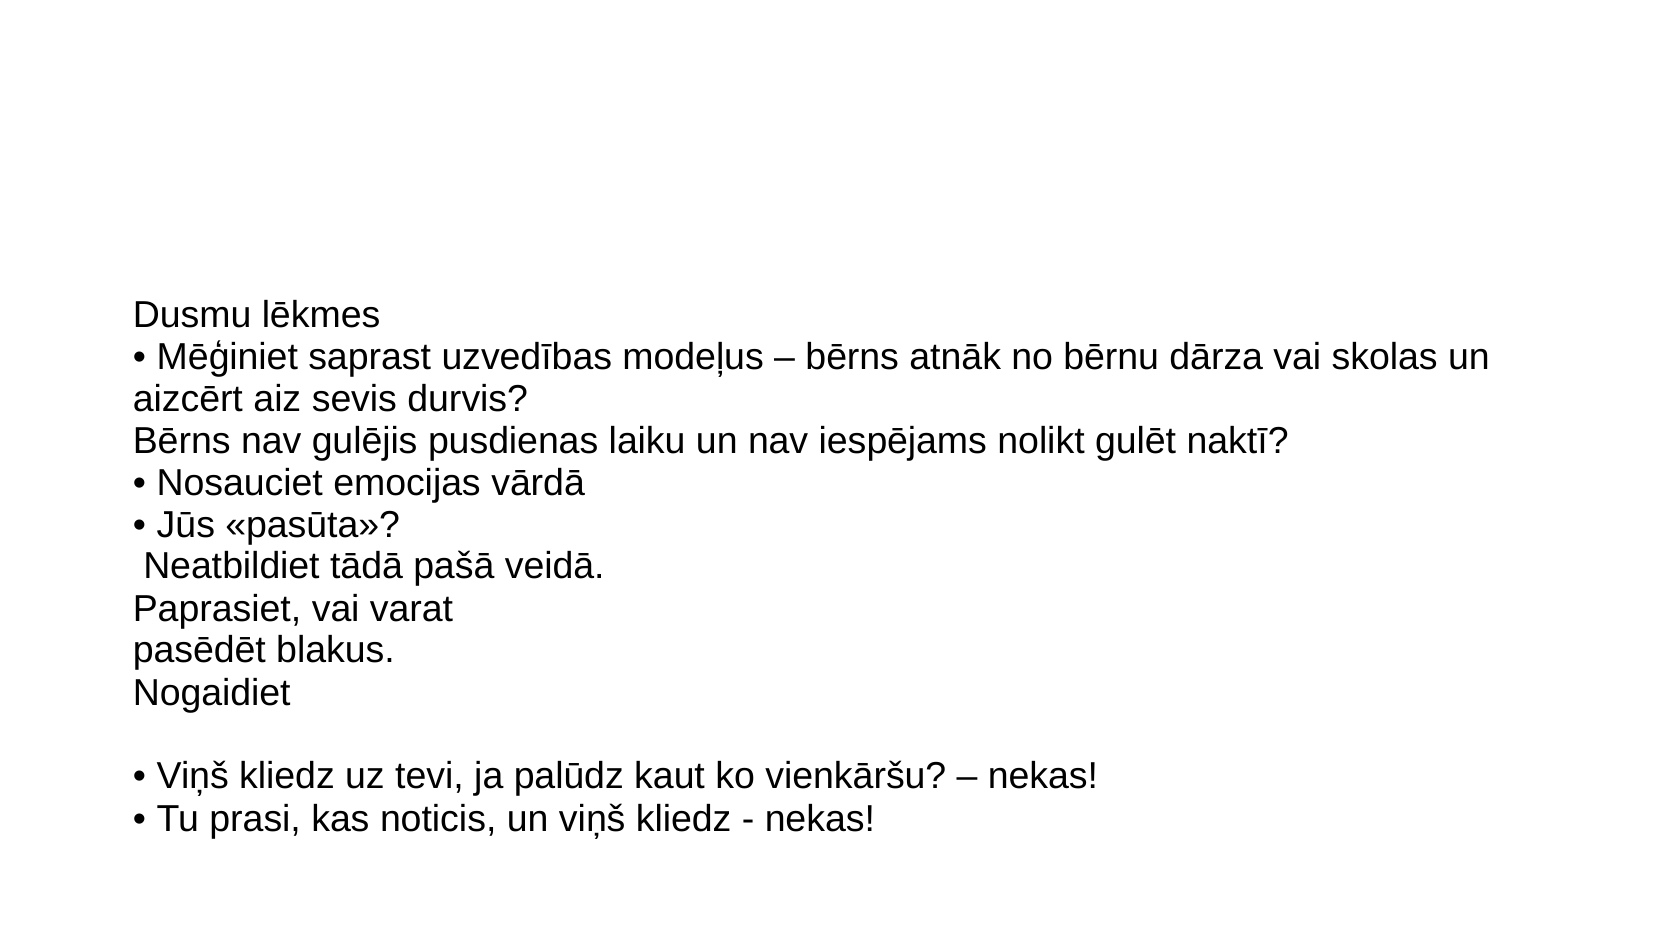

Dusmu lēkmes
• Mēģiniet saprast uzvedības modeļus – bērns atnāk no bērnu dārza vai skolas un
aizcērt aiz sevis durvis?
Bērns nav gulējis pusdienas laiku un nav iespējams nolikt gulēt naktī?
• Nosauciet emocijas vārdā
• Jūs «pasūta»?
 Neatbildiet tādā pašā veidā.
Paprasiet, vai varat
pasēdēt blakus.
Nogaidiet
• Viņš kliedz uz tevi, ja palūdz kaut ko vienkāršu? – nekas!
• Tu prasi, kas noticis, un viņš kliedz - nekas!